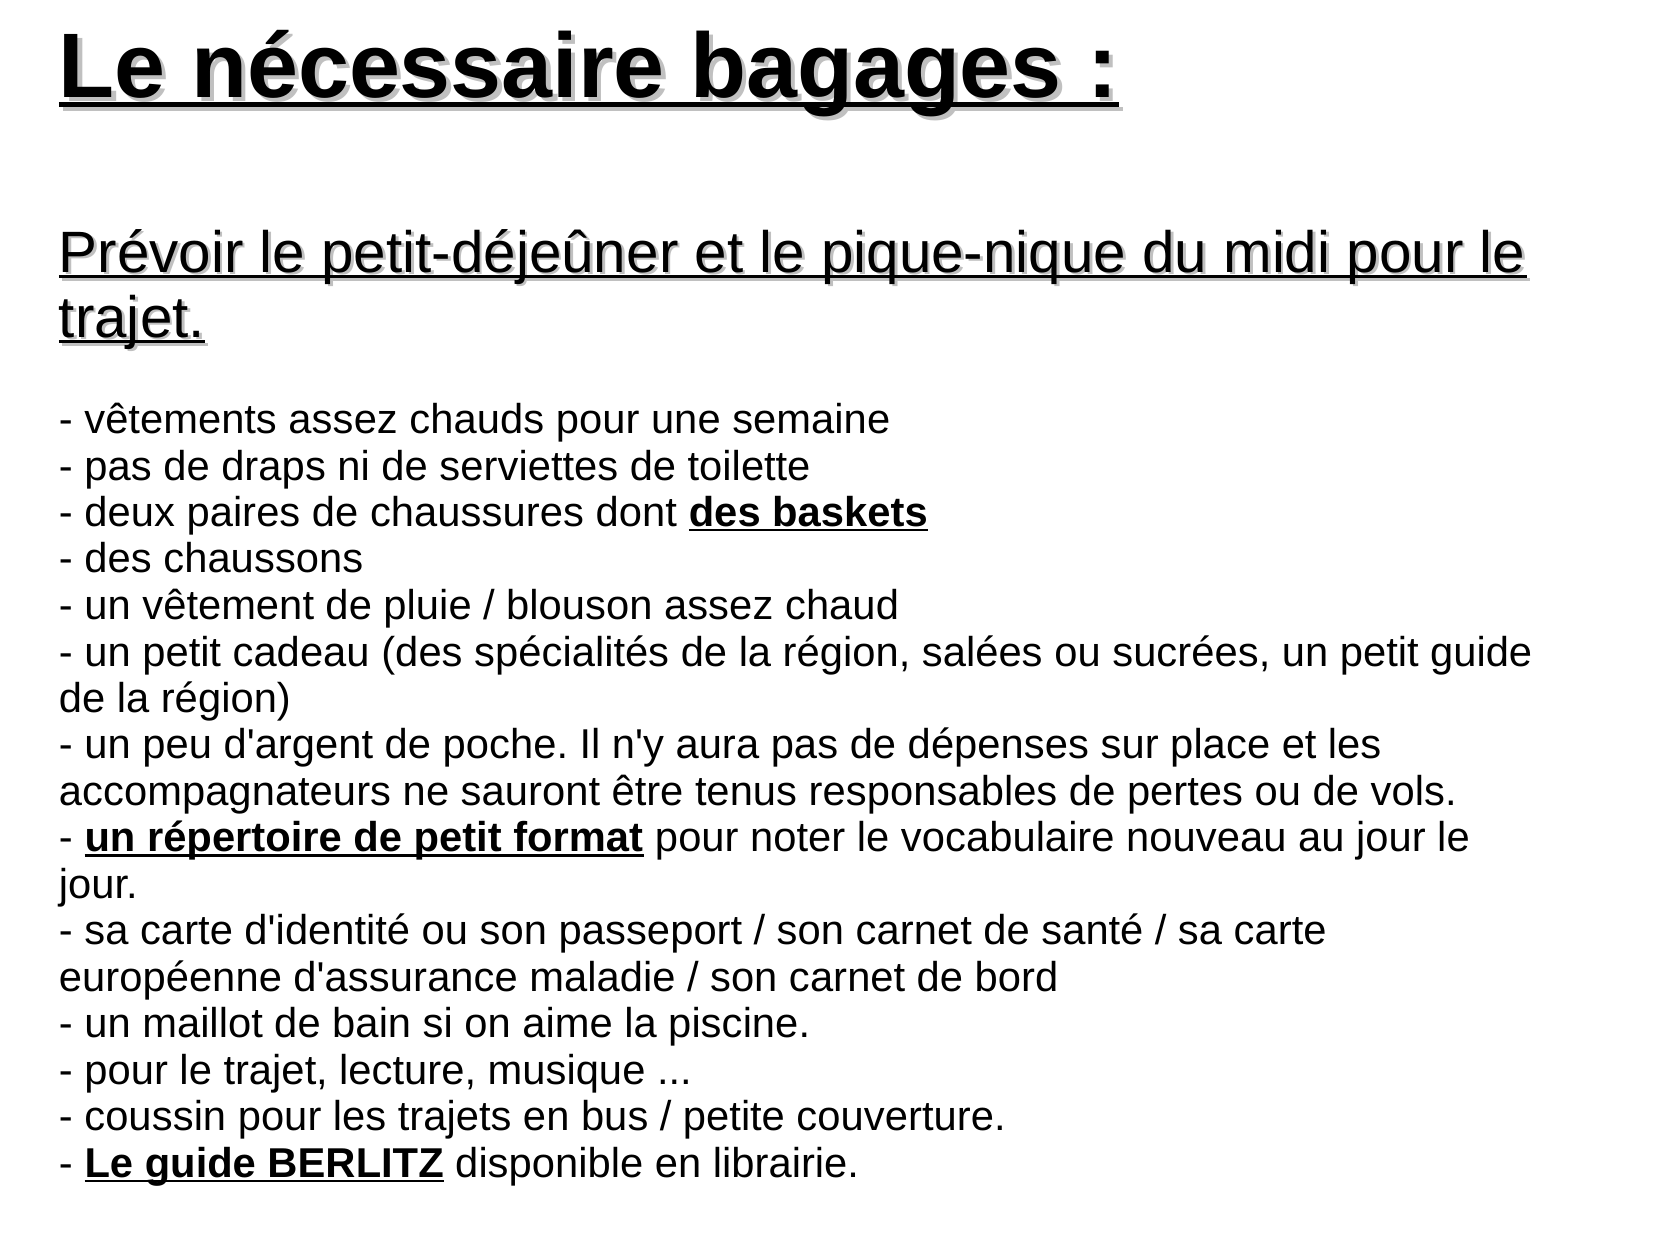

# Le nécessaire bagages : Prévoir le petit-déjeûner et le pique-nique du midi pour le trajet. - vêtements assez chauds pour une semaine - pas de draps ni de serviettes de toilette - deux paires de chaussures dont des baskets - des chaussons - un vêtement de pluie / blouson assez chaud - un petit cadeau (des spécialités de la région, salées ou sucrées, un petit guide de la région) - un peu d'argent de poche. Il n'y aura pas de dépenses sur place et les accompagnateurs ne sauront être tenus responsables de pertes ou de vols. - un répertoire de petit format pour noter le vocabulaire nouveau au jour le jour. - sa carte d'identité ou son passeport / son carnet de santé / sa carte européenne d'assurance maladie / son carnet de bord - un maillot de bain si on aime la piscine. - pour le trajet, lecture, musique ... - coussin pour les trajets en bus / petite couverture. - Le guide BERLITZ disponible en librairie.